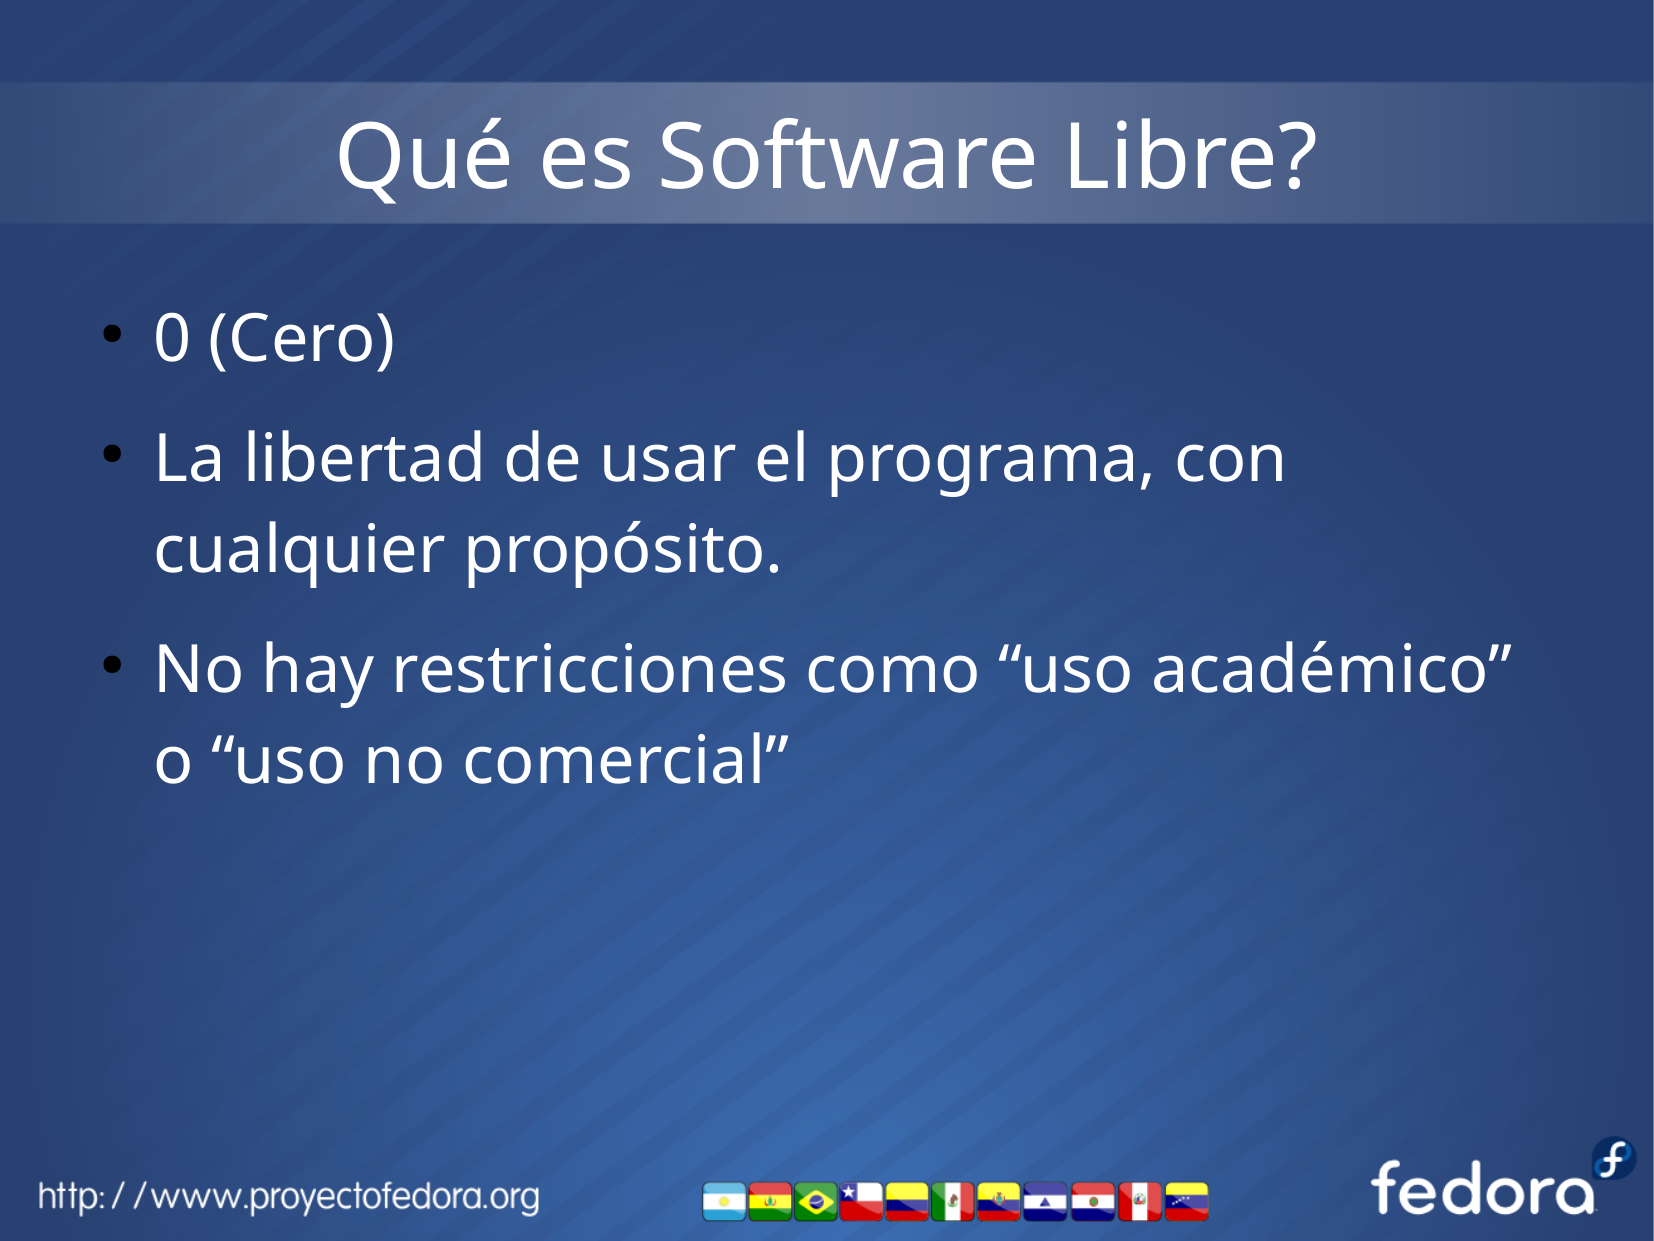

# Qué es Software Libre?
0 (Cero)
La libertad de usar el programa, con cualquier propósito.
No hay restricciones como “uso académico” o “uso no comercial”